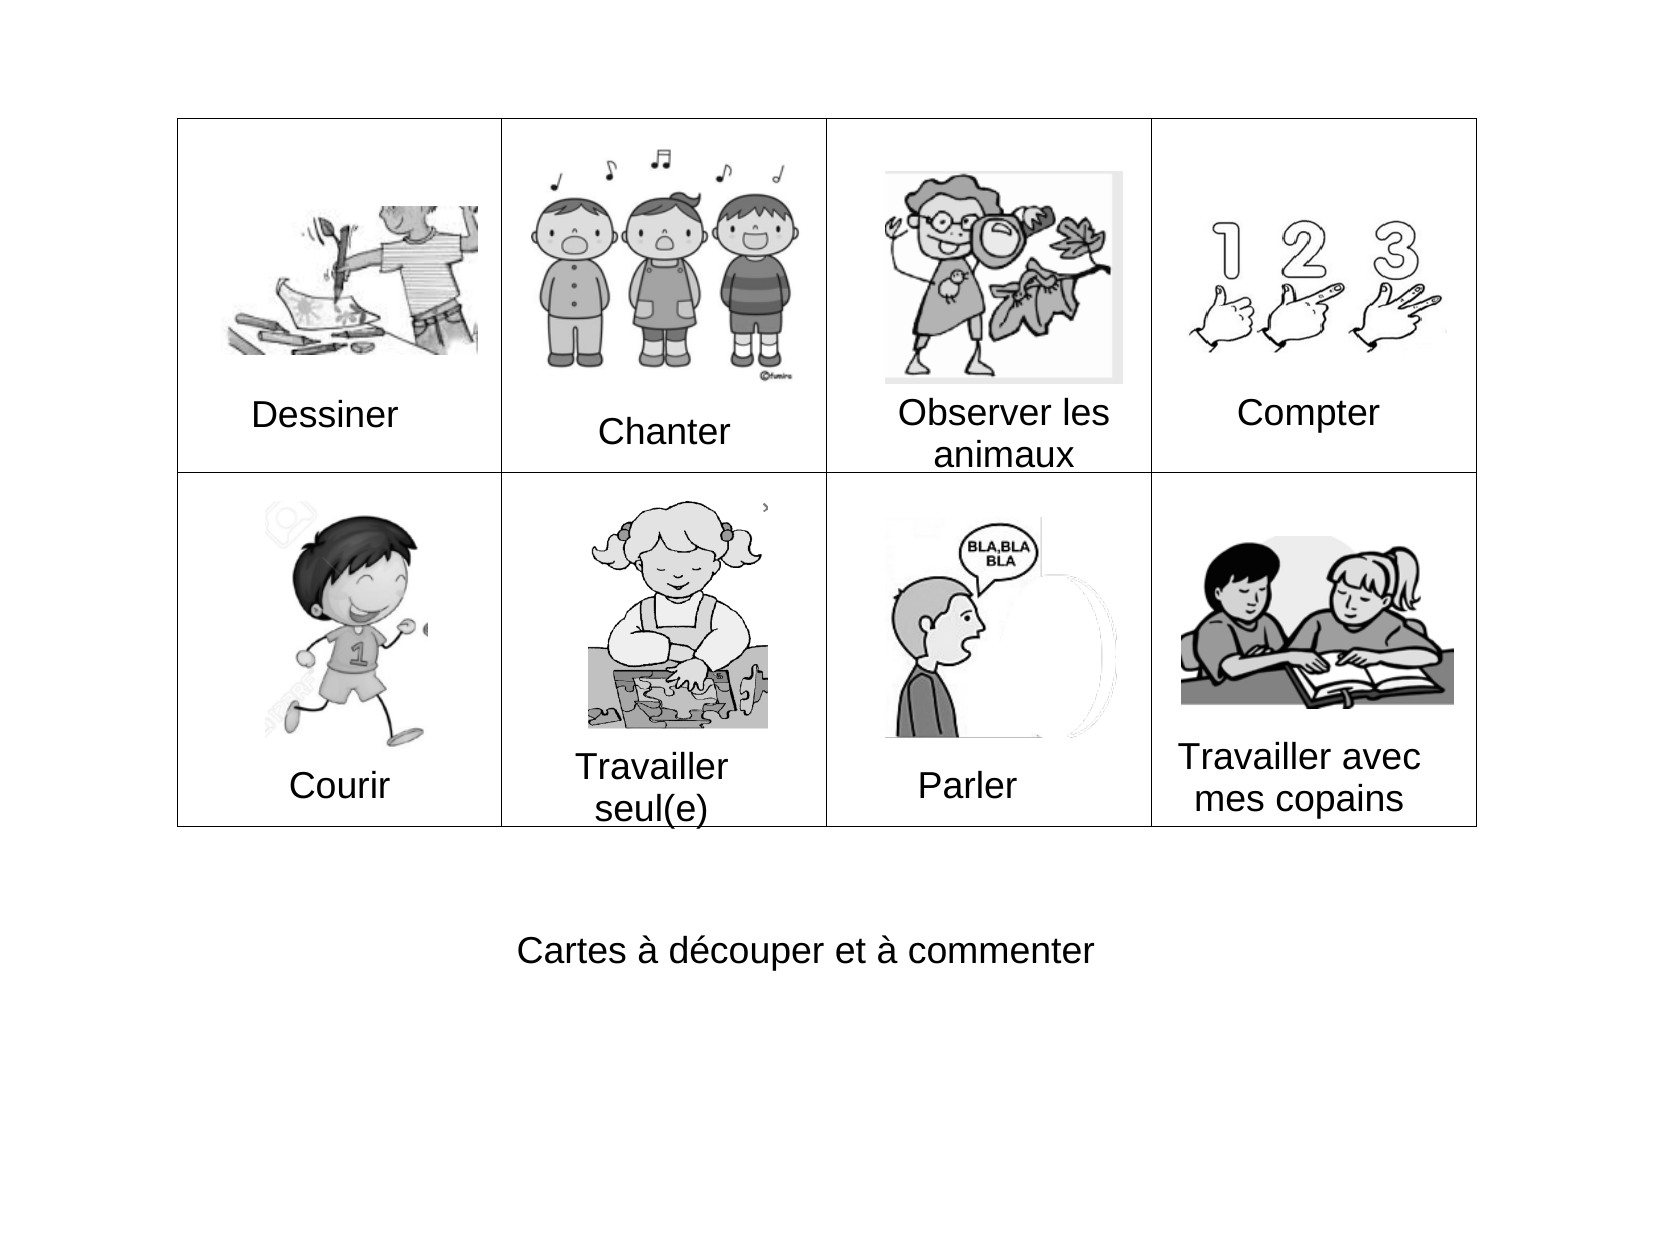

Observer les animaux
Compter
Dessiner
Chanter
Travailler avec mes copains
Travailler seul(e)
Courir
Parler
Cartes à découper et à commenter